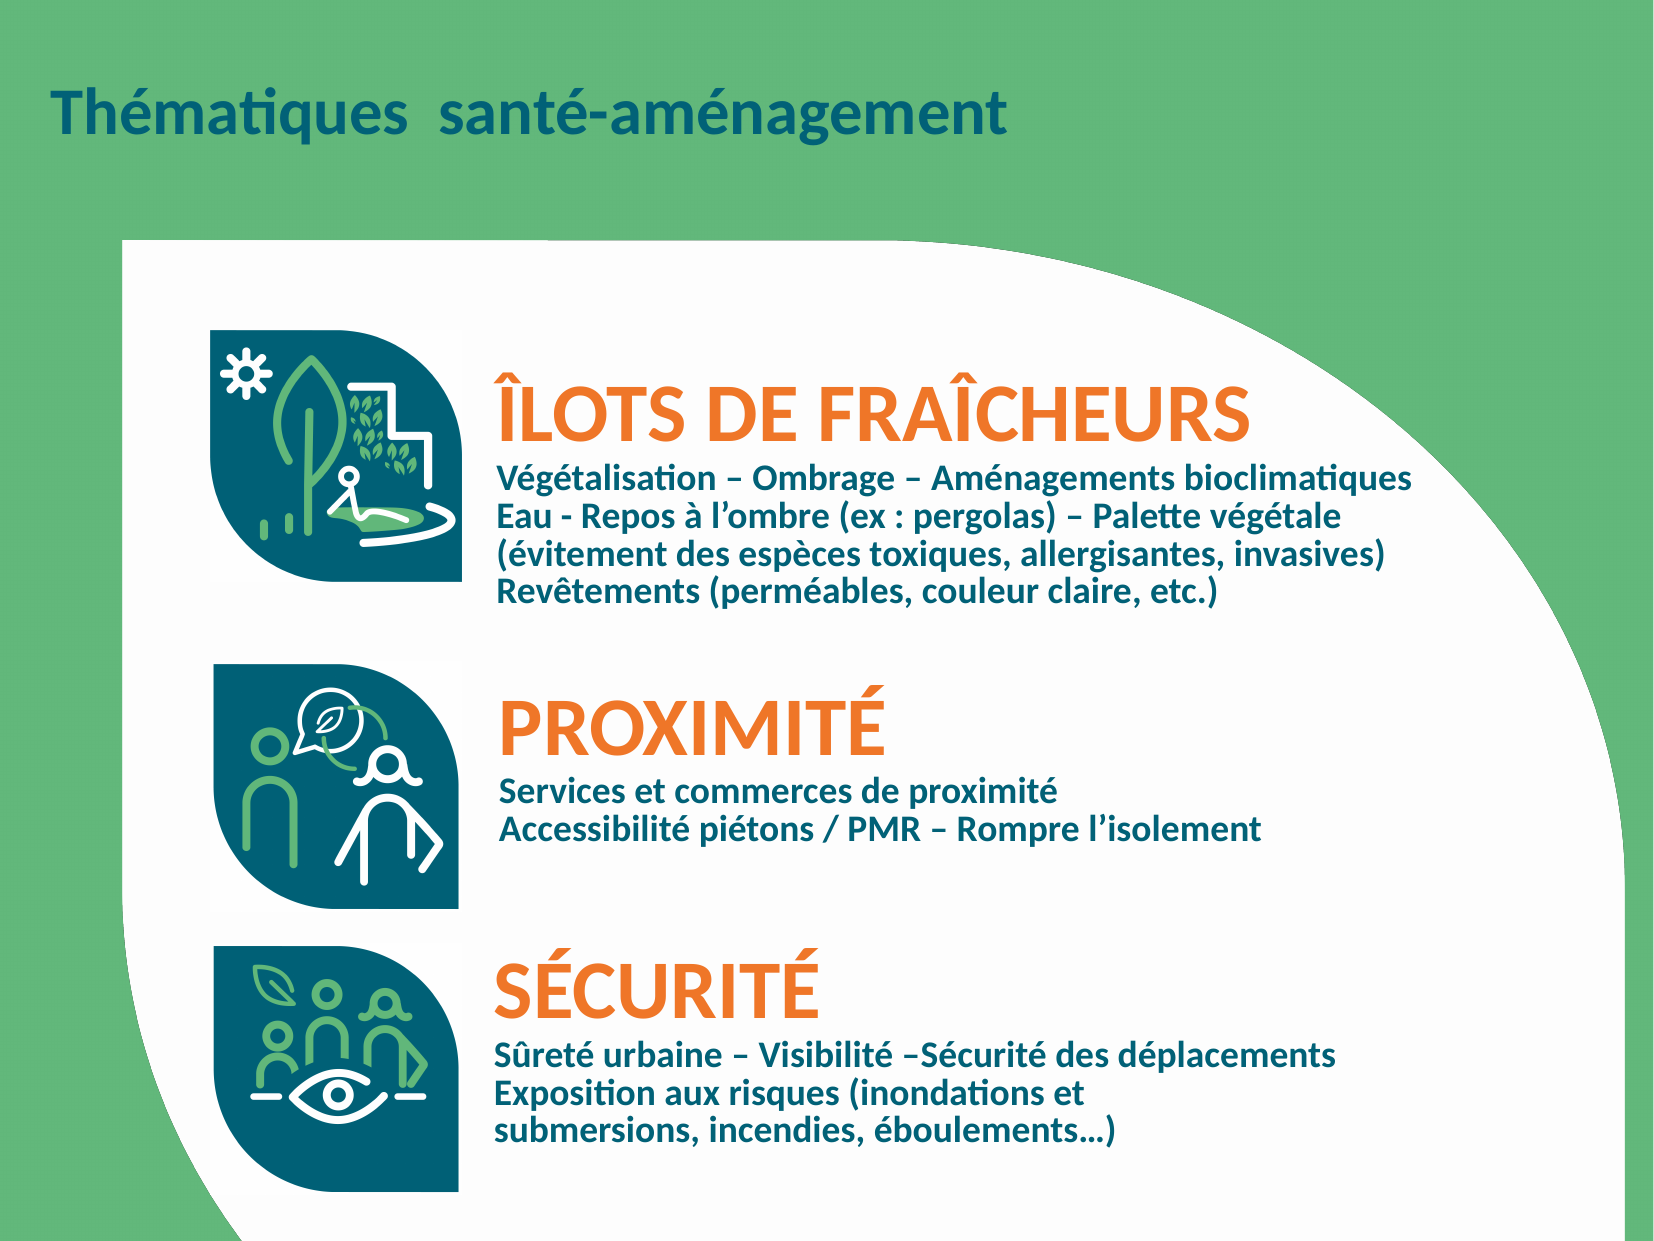

# Thématiques santé-aménagement
ÎLOTS DE FRAÎCHEURS
Végétalisation – Ombrage – Aménagements bioclimatiques Eau - Repos à l’ombre (ex : pergolas) – Palette végétale (évitement des espèces toxiques, allergisantes, invasives)
Revêtements (perméables, couleur claire, etc.)
PROXIMITÉ
Services et commerces de proximité
Accessibilité piétons / PMR – Rompre l’isolement
SÉCURITÉ
Sûreté urbaine – Visibilité –Sécurité des déplacements
Exposition aux risques (inondations et
submersions, incendies, éboulements…)